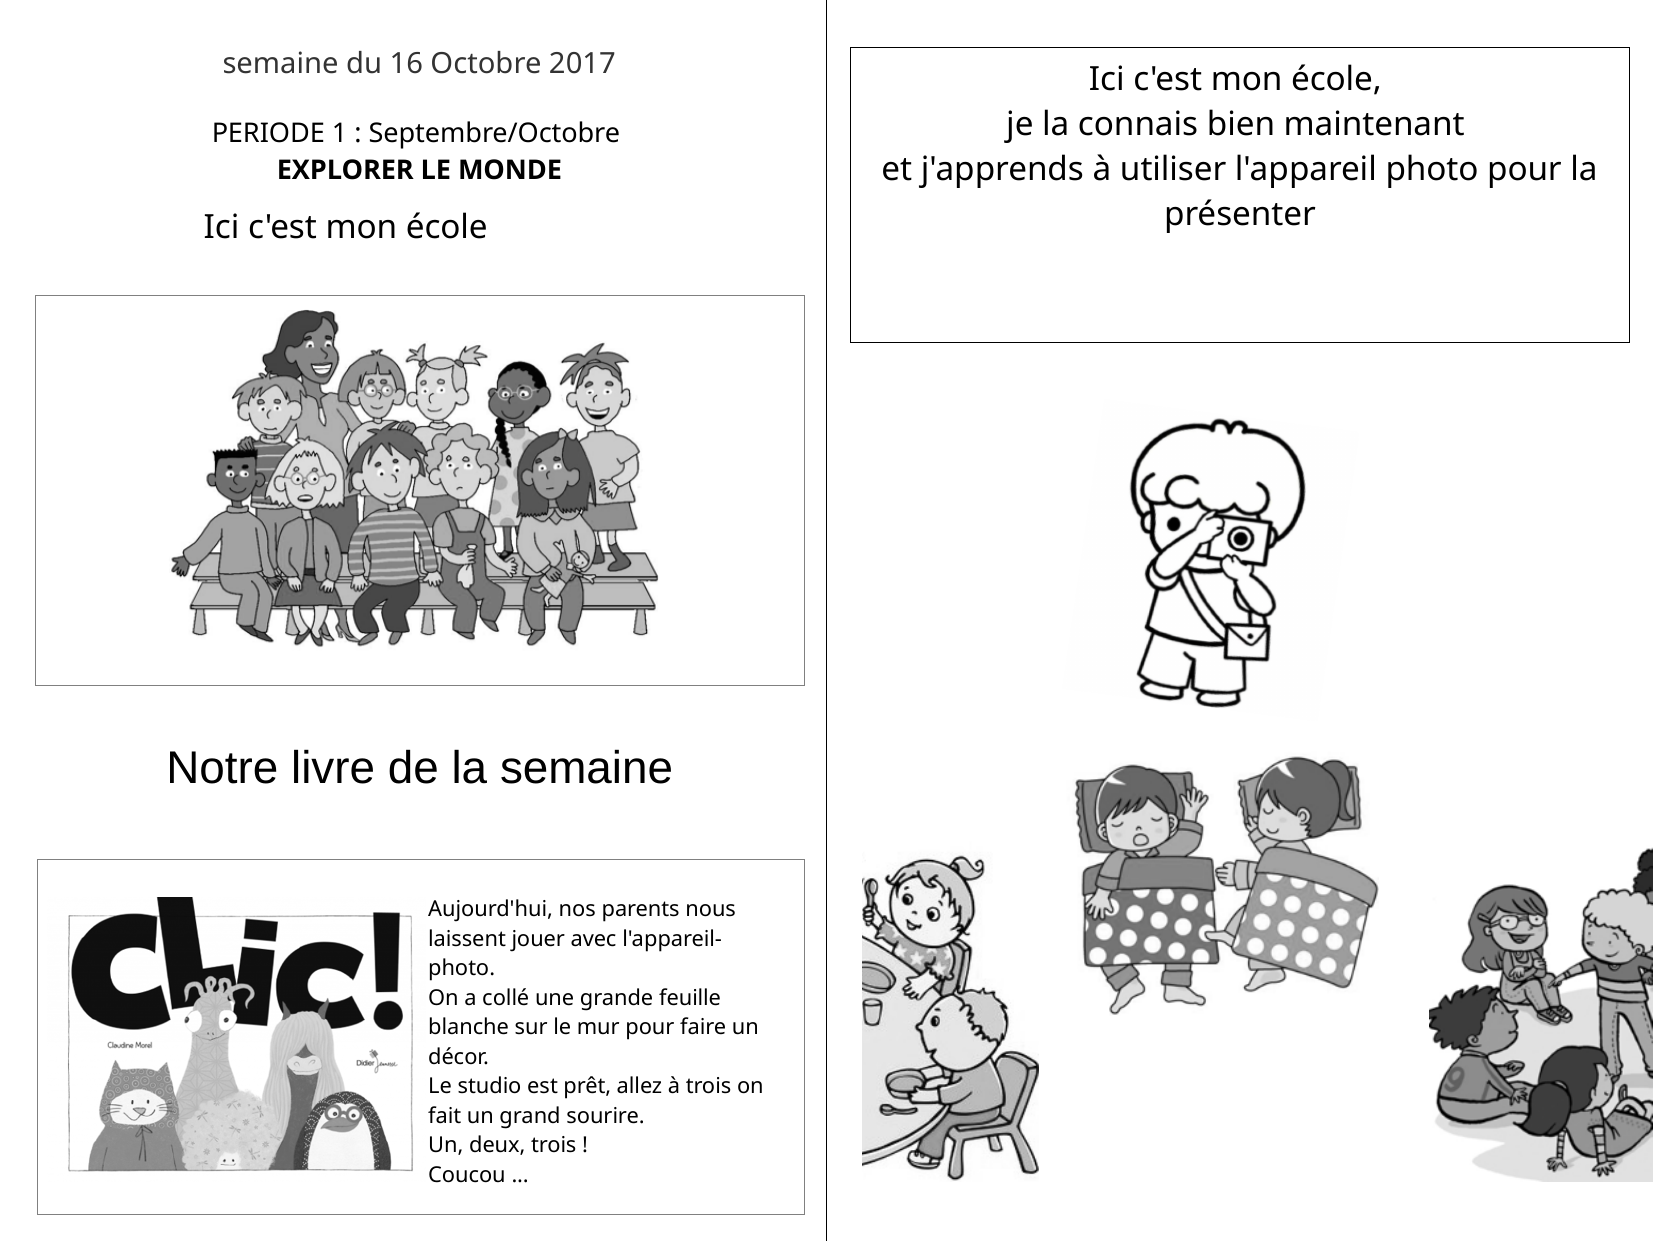

semaine du 16 Octobre 2017
Ici c'est mon école,
je la connais bien maintenant
et j'apprends à utiliser l'appareil photo pour la présenter
PERIODE 1 : Septembre/Octobre
EXPLORER LE MONDE
Ici c'est mon école
Notre livre de la semaine
Aujourd'hui, nos parents nous laissent jouer avec l'appareil-photo.
On a collé une grande feuille blanche sur le mur pour faire un décor.
Le studio est prêt, allez à trois on fait un grand sourire.
Un, deux, trois !
Coucou ...